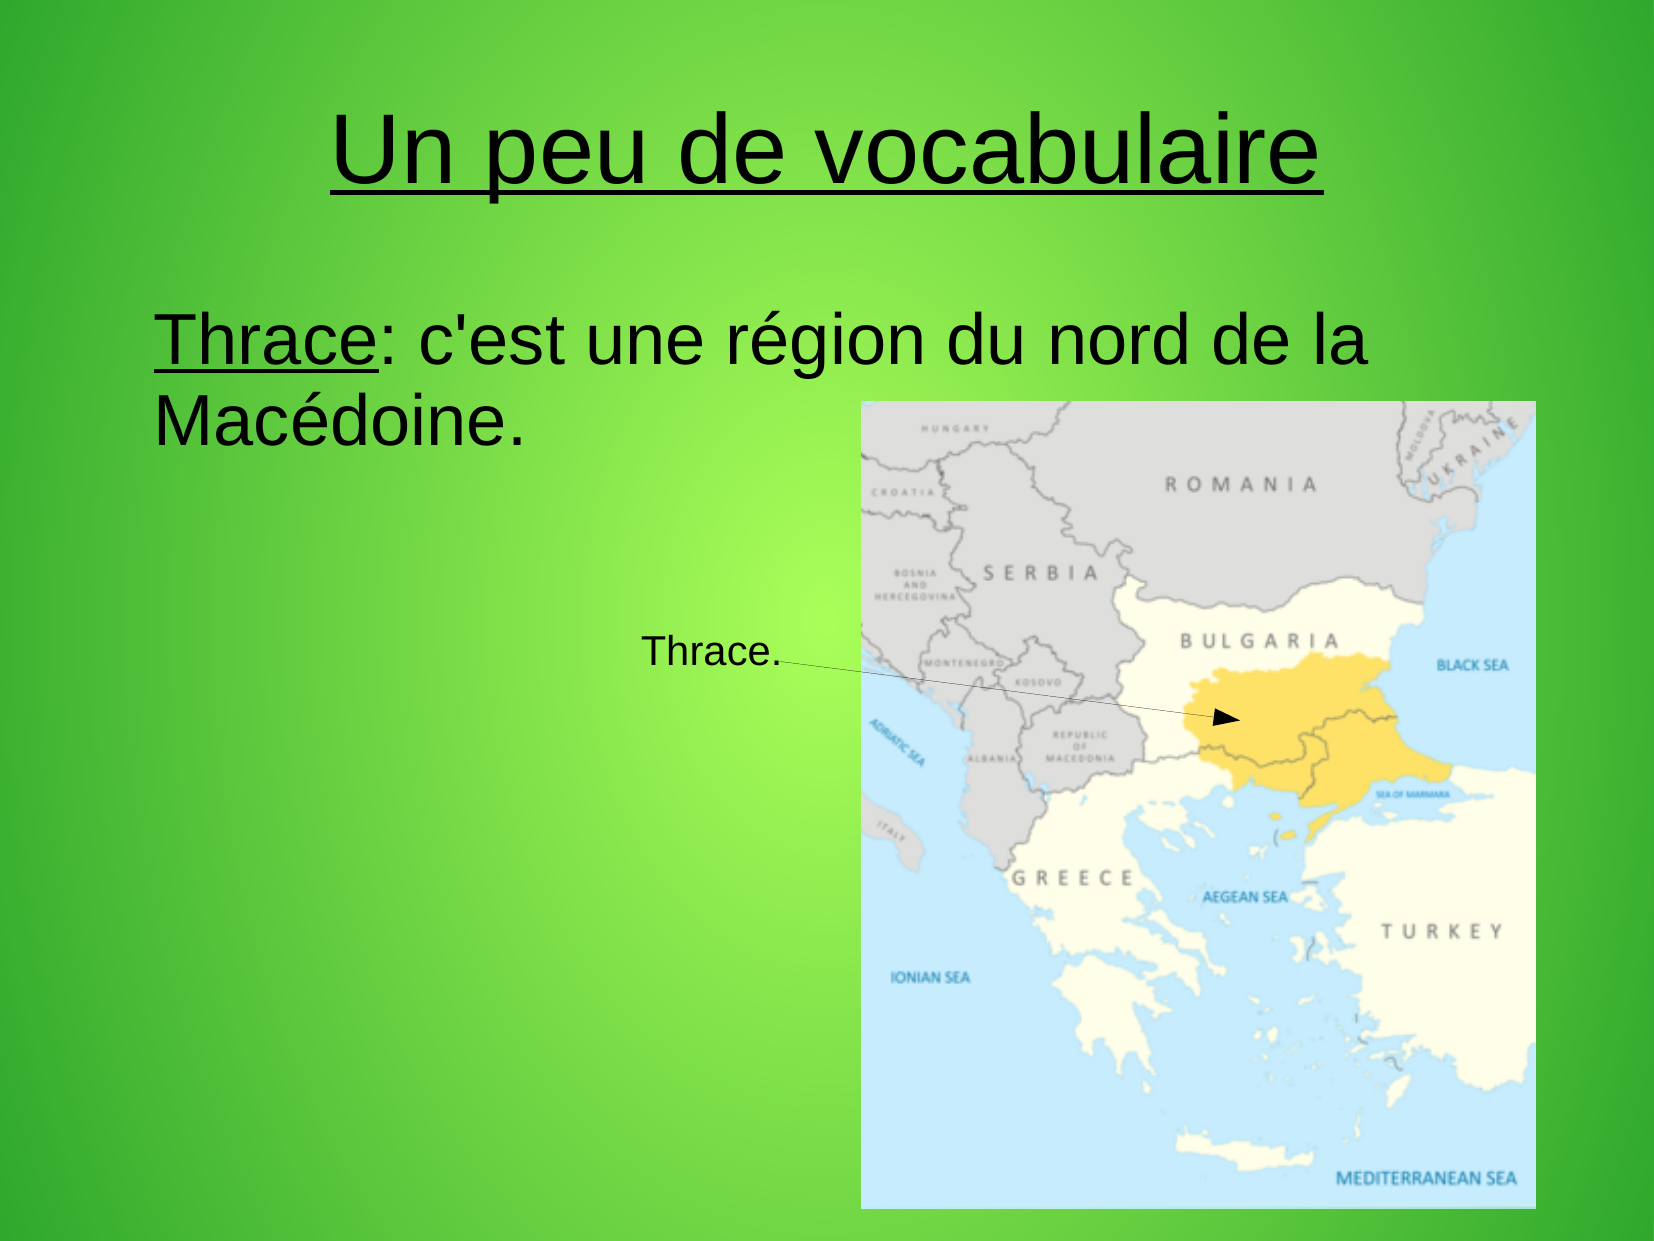

# Un peu de vocabulaire
Thrace: c'est une région du nord de la Macédoine.
Thrace.